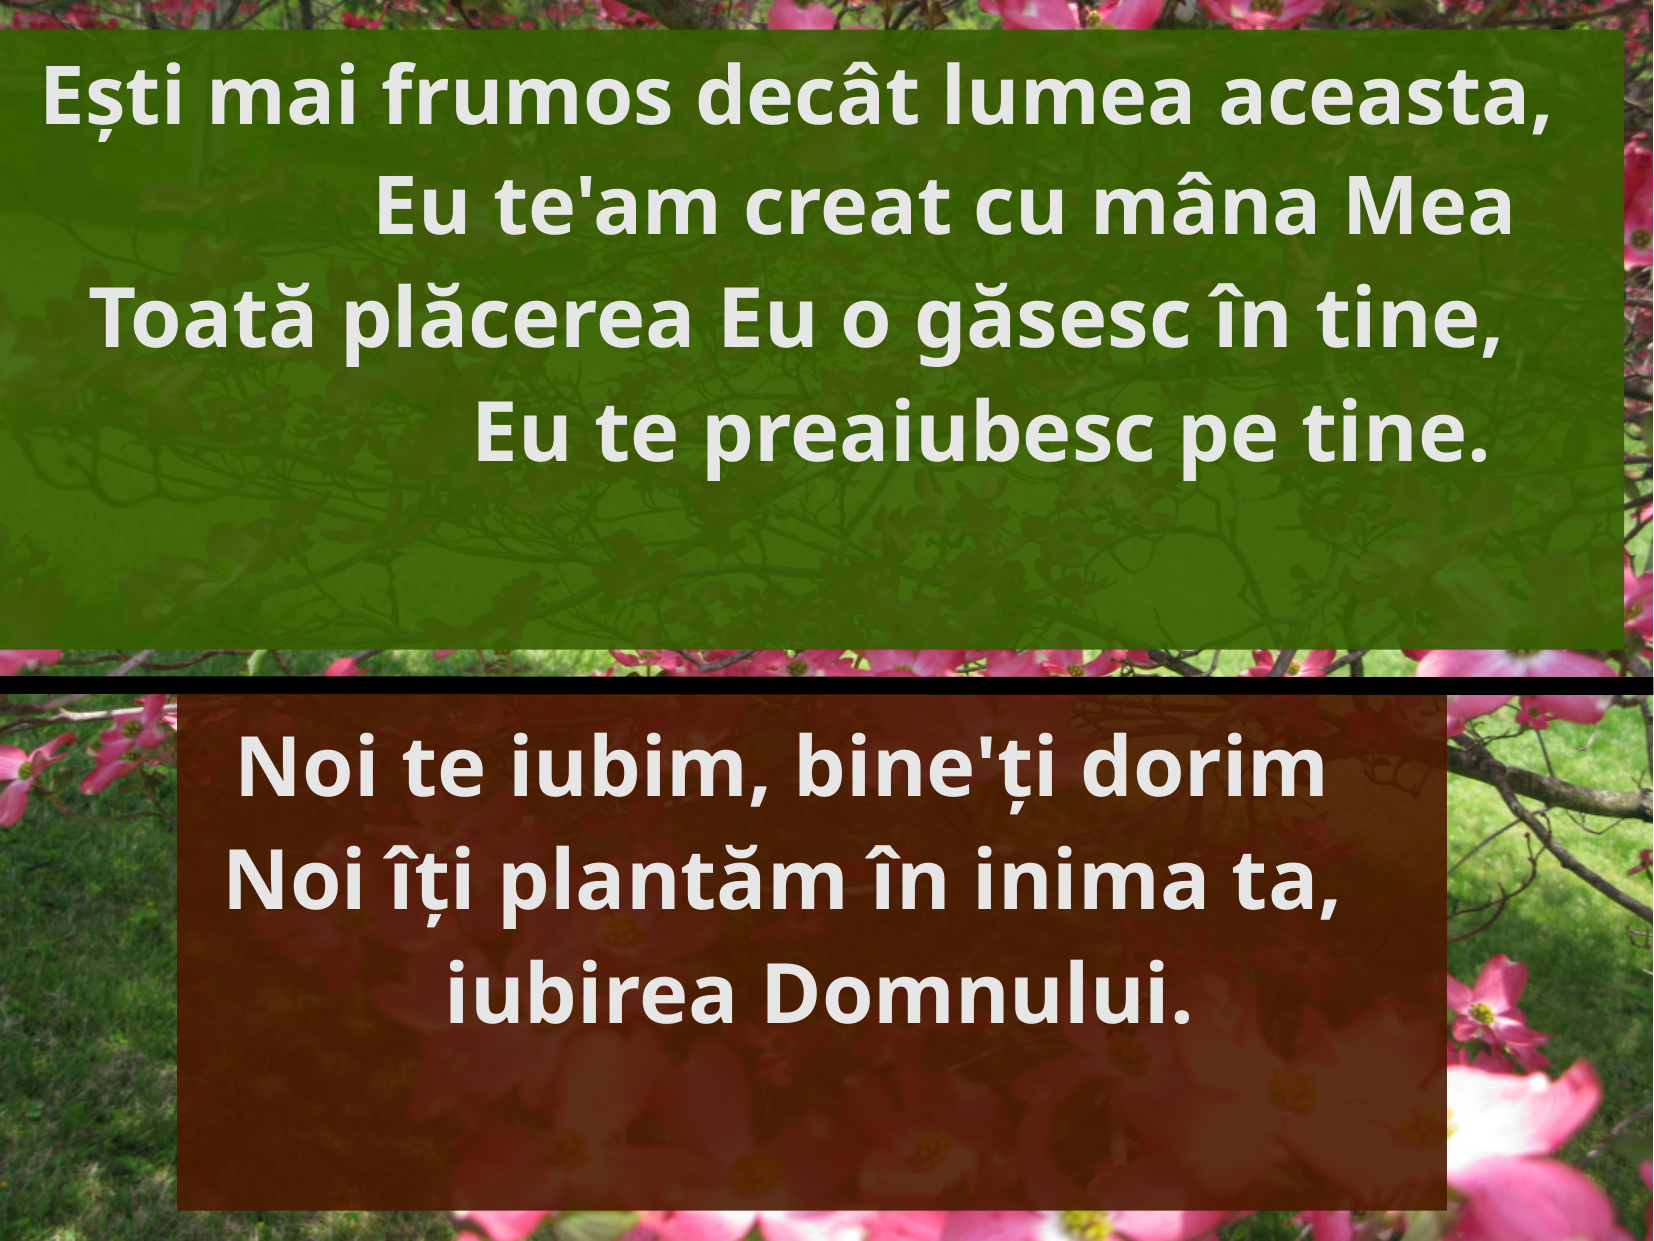

Eşti mai frumos decât lumea aceasta,
				Eu te'am creat cu mâna Mea
Toată plăcerea Eu o găsesc în tine,
					Eu te preaiubesc pe tine.
Noi te iubim, bine'ţi dorim
Noi îţi plantăm în inima ta,	iubirea Domnului.